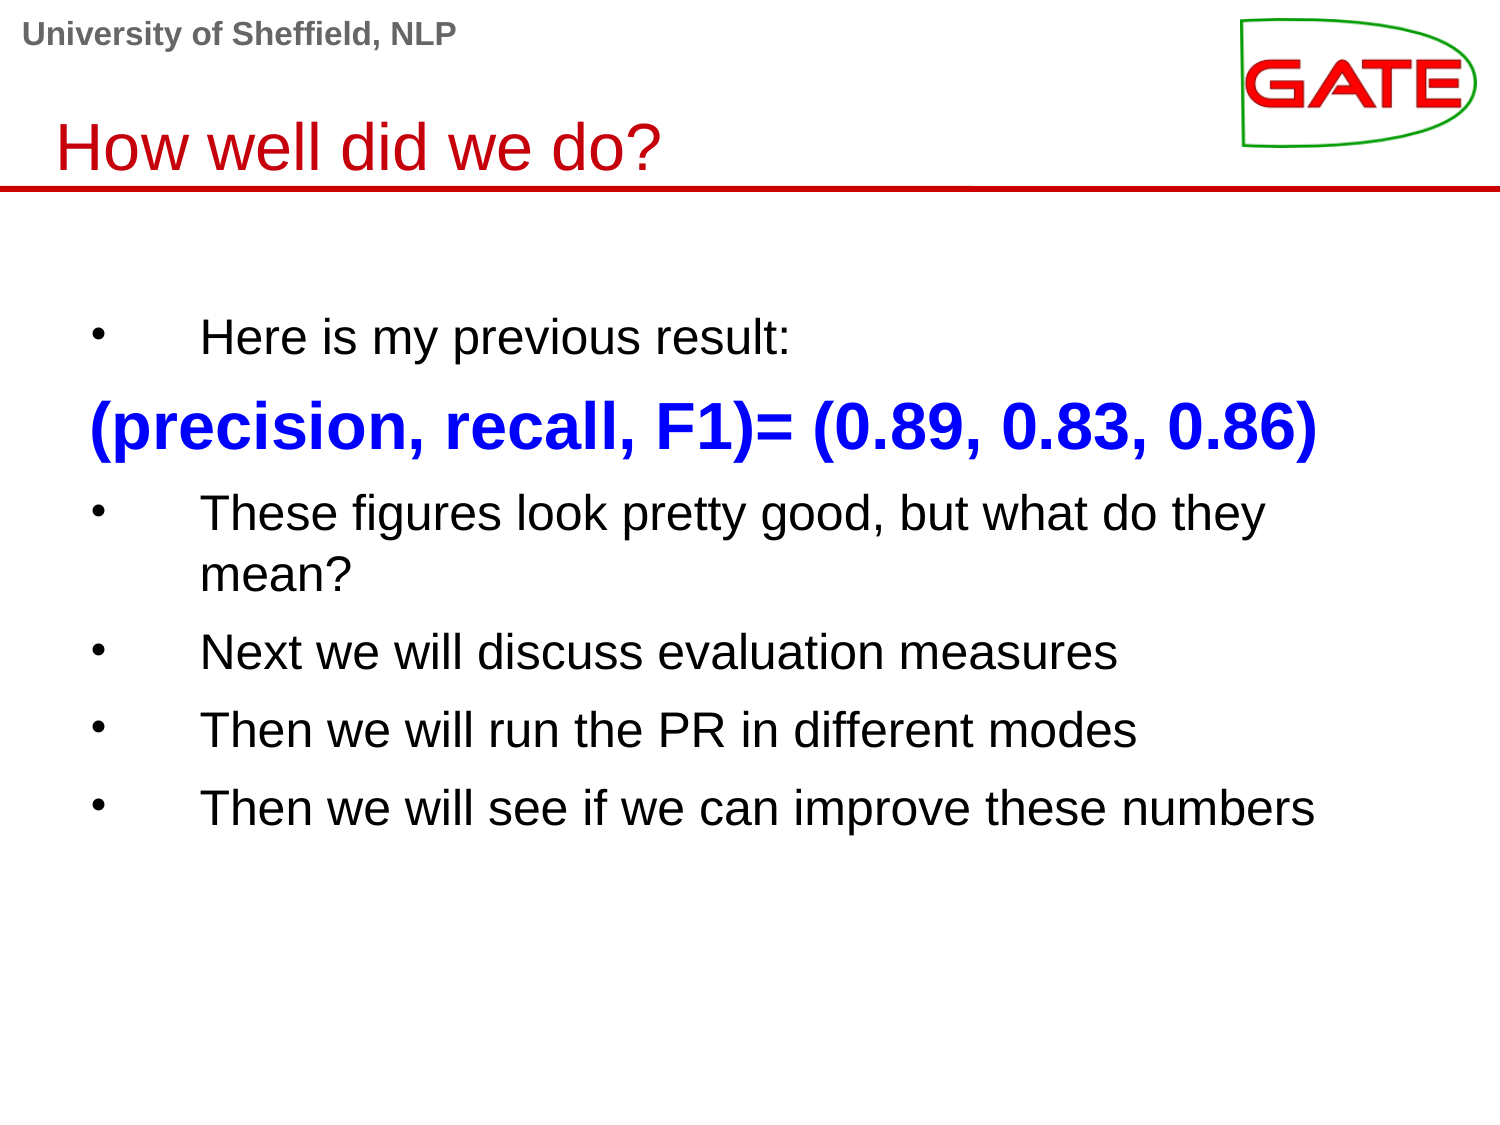

# How well did we do?
Here is my previous result:
(precision, recall, F1)= (0.89, 0.83, 0.86)
These figures look pretty good, but what do they mean?
Next we will discuss evaluation measures
Then we will run the PR in different modes
Then we will see if we can improve these numbers